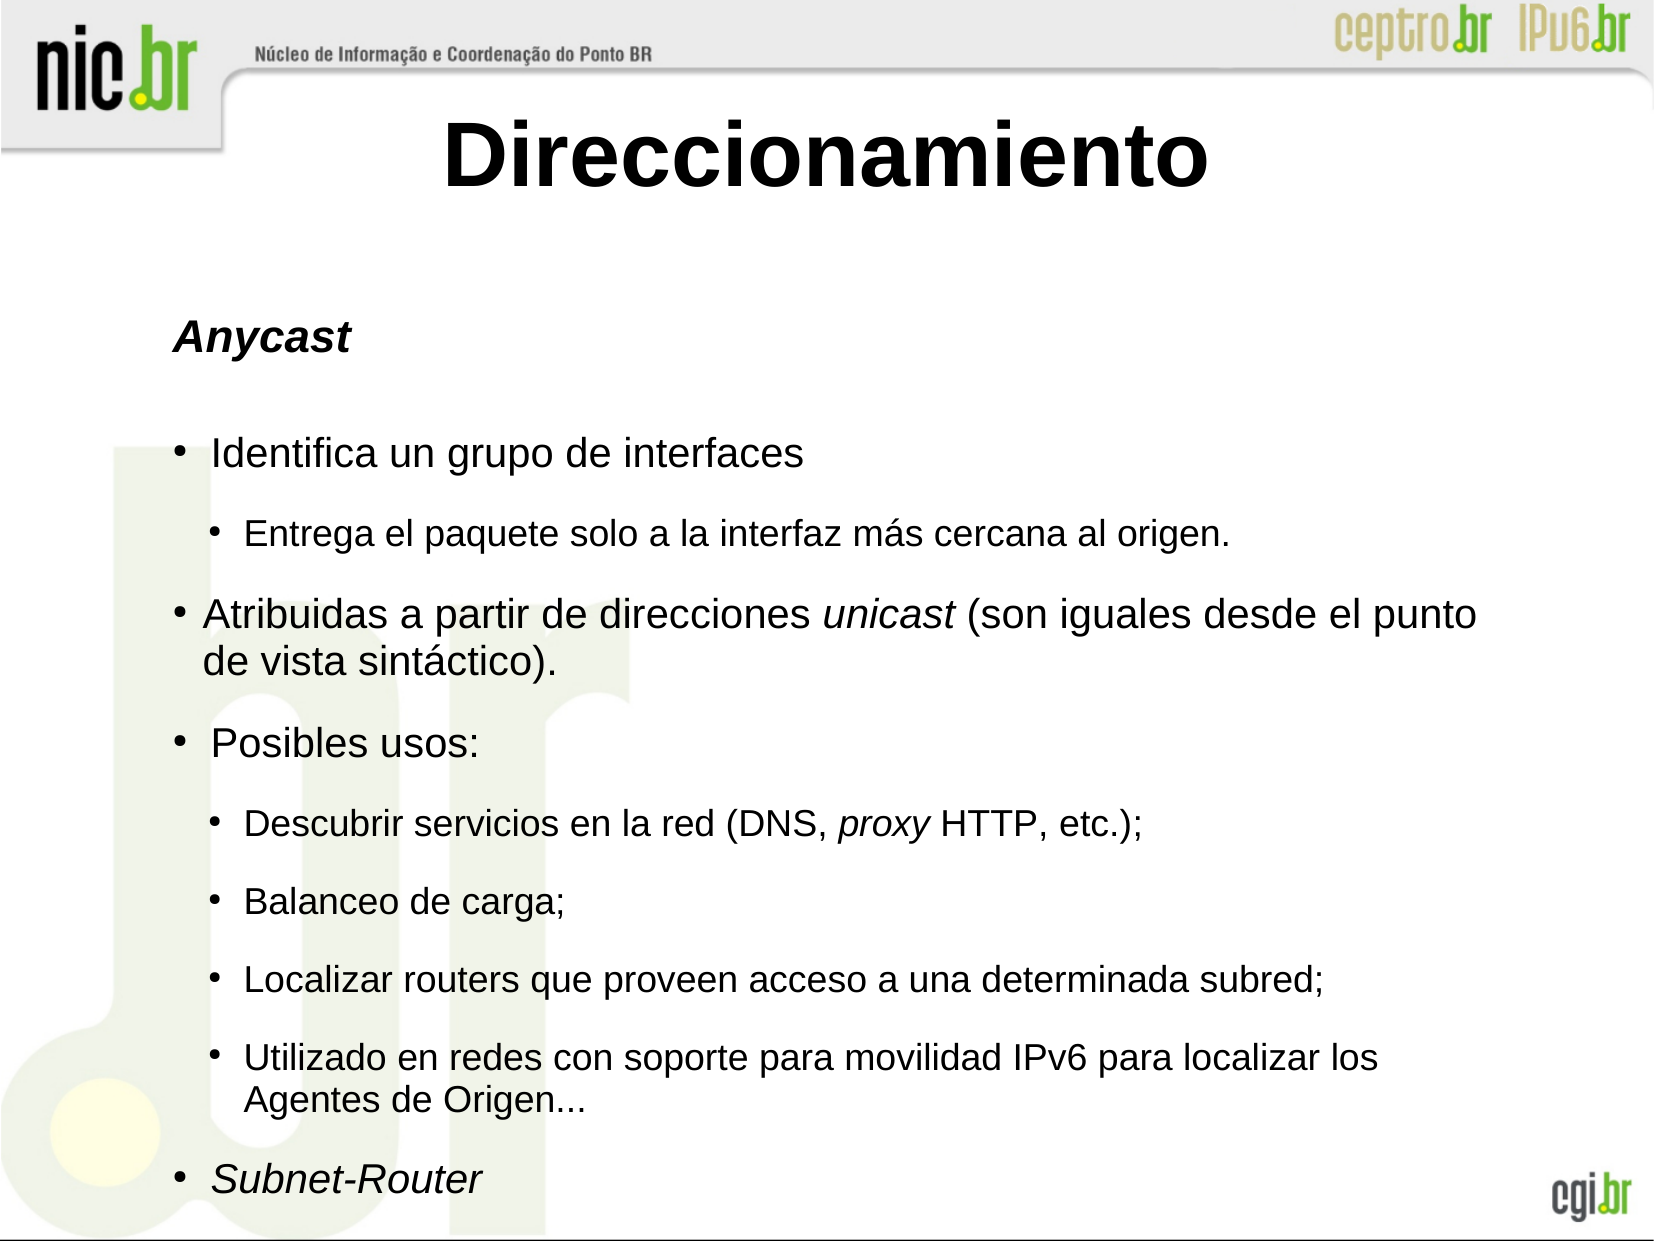

Direccionamiento
Anycast
 Identifica un grupo de interfaces
Entrega el paquete solo a la interfaz más cercana al origen.
Atribuidas a partir de direcciones unicast (son iguales desde el punto de vista sintáctico).
 Posibles usos:
Descubrir servicios en la red (DNS, proxy HTTP, etc.)‏;
Balanceo de carga;
Localizar routers que proveen acceso a una determinada subred;
Utilizado en redes con soporte para movilidad IPv6 para localizar los Agentes de Origen...
 Subnet-Router